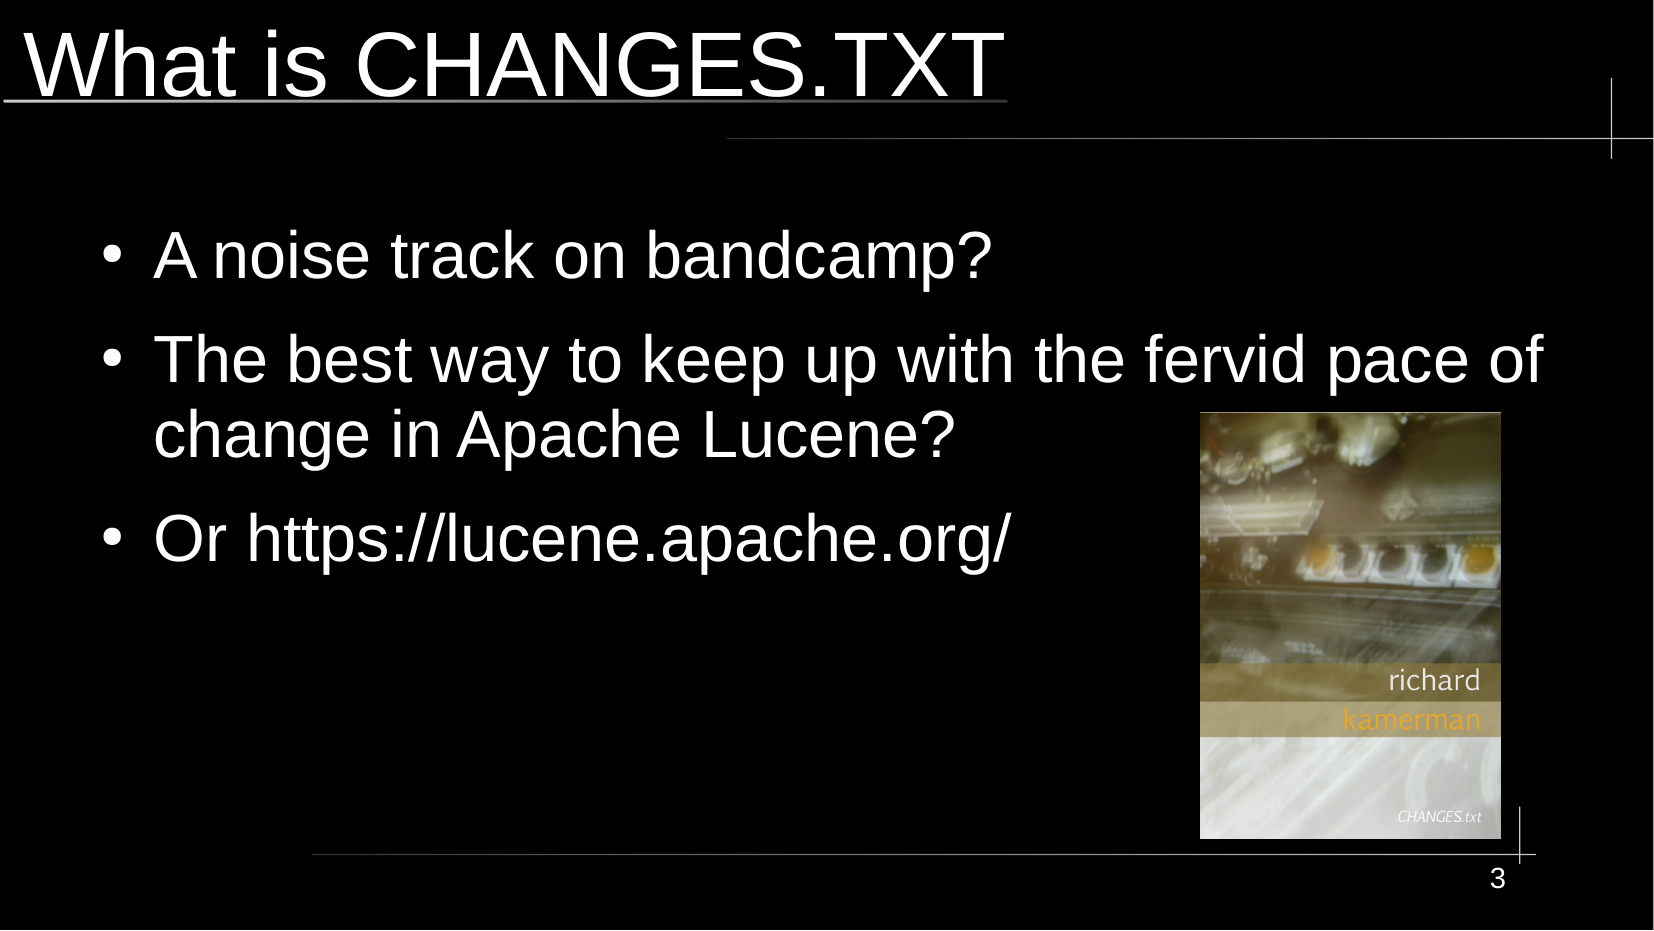

# What is CHANGES.TXT
A noise track on bandcamp?
The best way to keep up with the fervid pace of change in Apache Lucene?
Or https://lucene.apache.org/
3